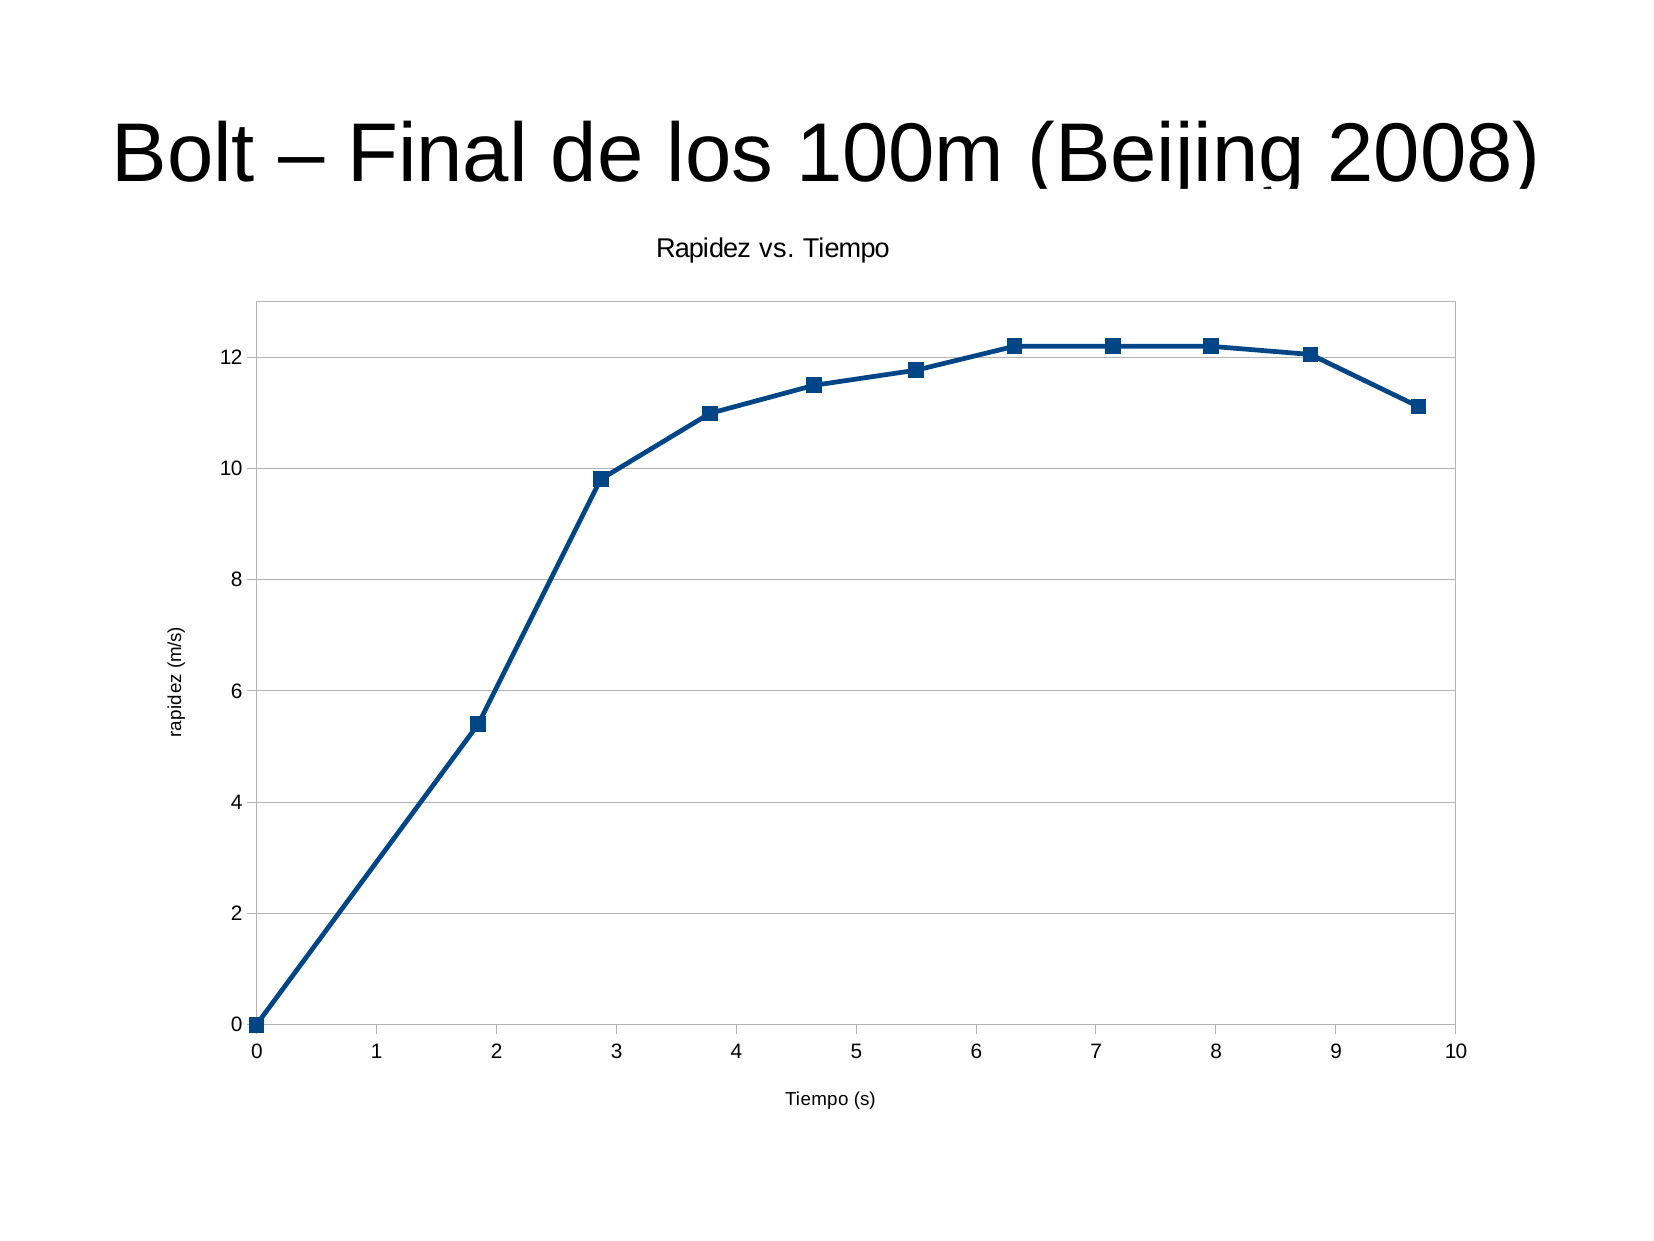

# Bolt – Final de los 100m (Beijing 2008)
### Chart: Rapidez vs. Tiempo
| Category | Columna E |
|---|---|